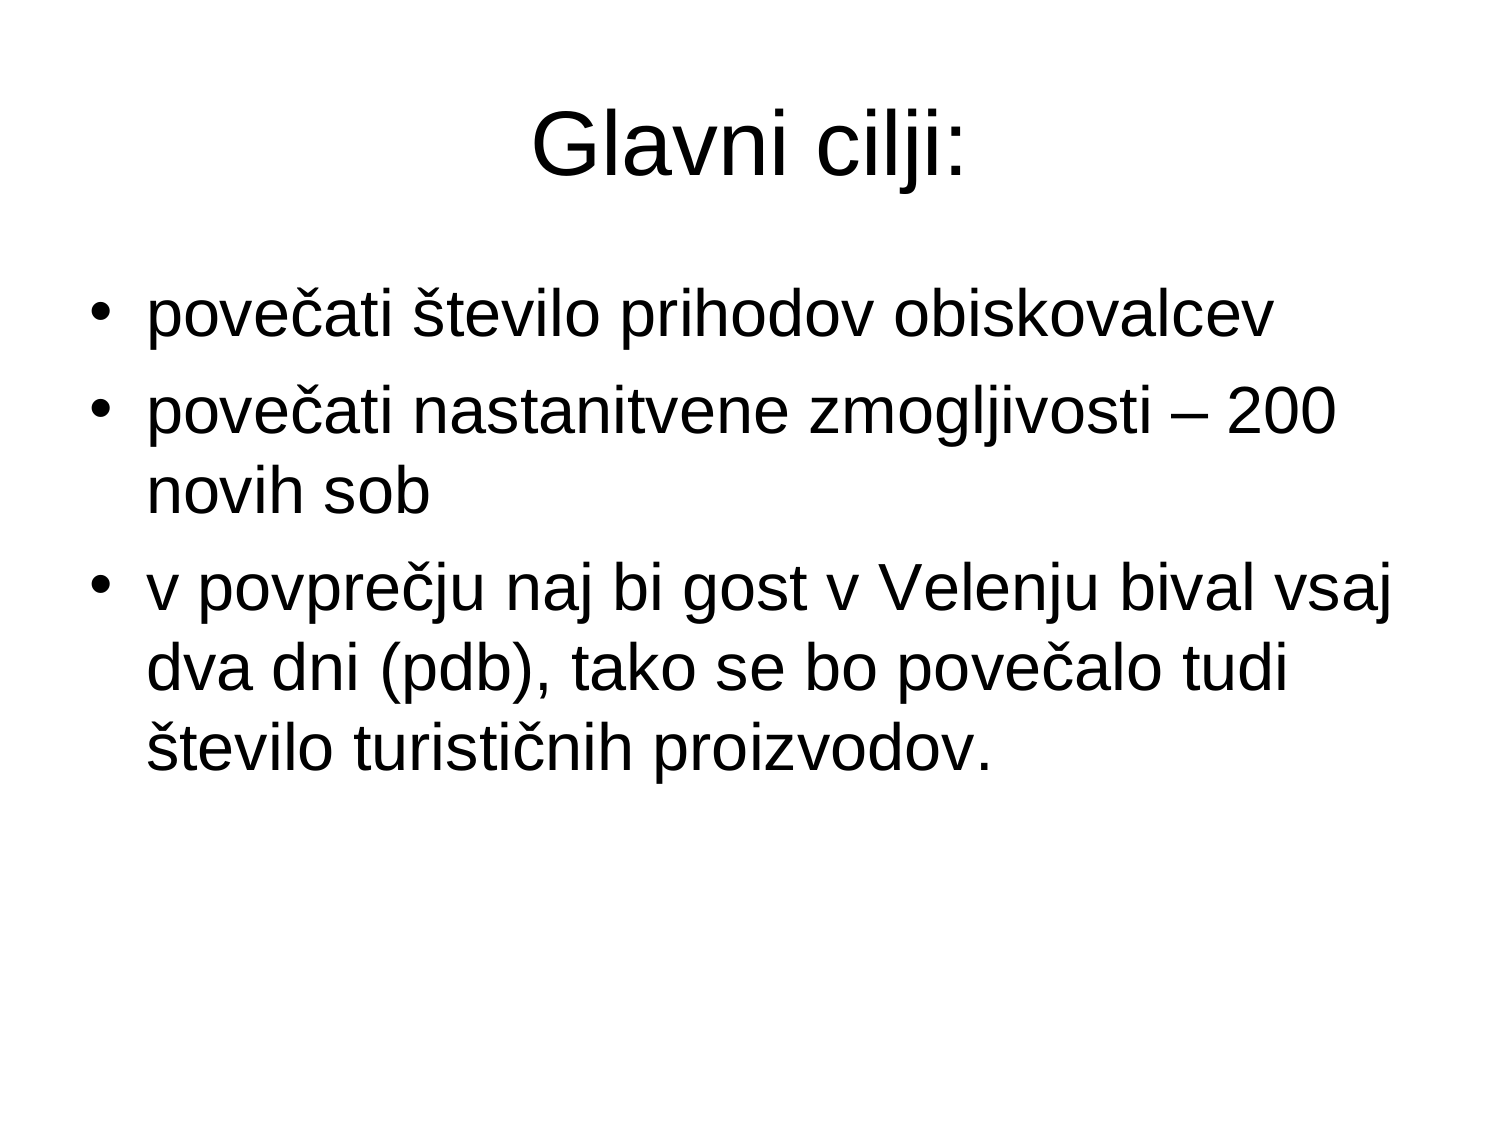

# Glavni cilji:
povečati število prihodov obiskovalcev
povečati nastanitvene zmogljivosti – 200 novih sob
v povprečju naj bi gost v Velenju bival vsaj dva dni (pdb), tako se bo povečalo tudi število turističnih proizvodov.